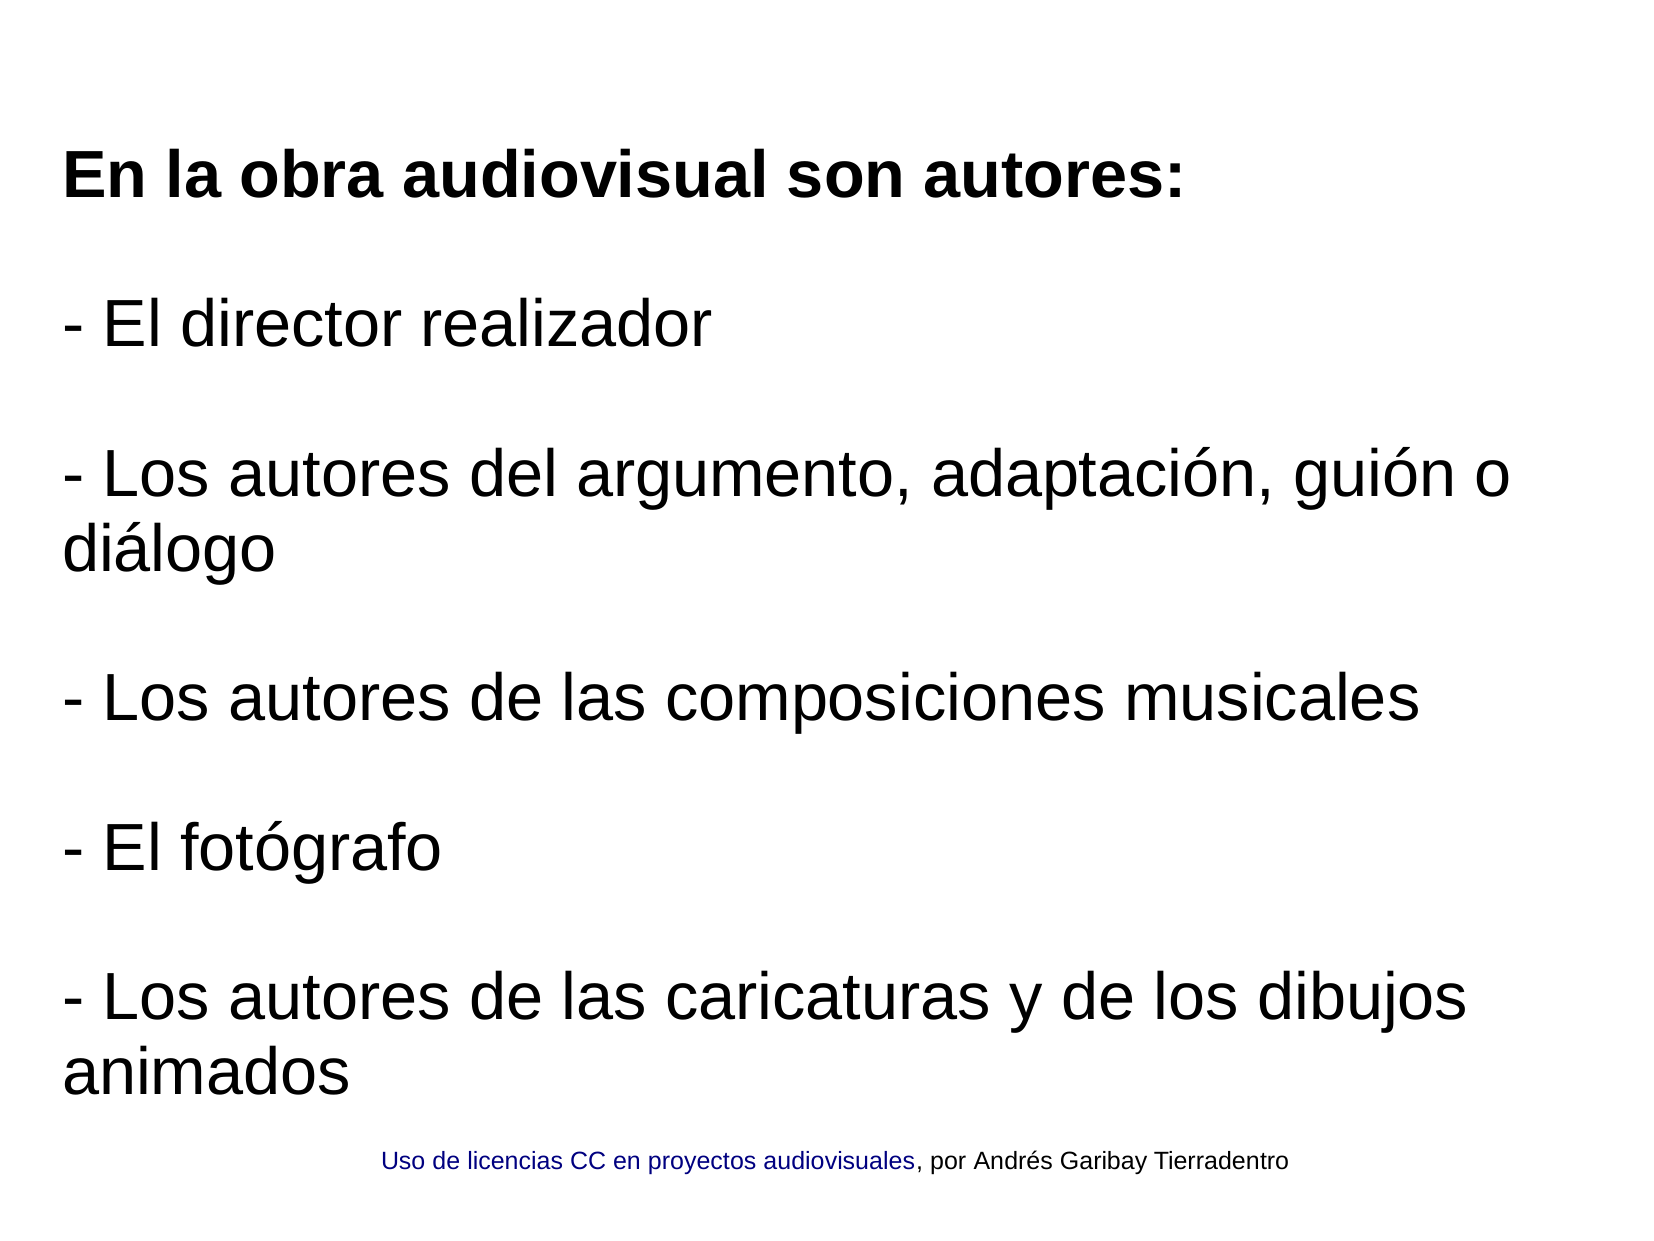

En la obra audiovisual son autores:
- El director realizador
- Los autores del argumento, adaptación, guión o diálogo
- Los autores de las composiciones musicales
- El fotógrafo
- Los autores de las caricaturas y de los dibujos animados
Uso de licencias CC en proyectos audiovisuales, por Andrés Garibay Tierradentro